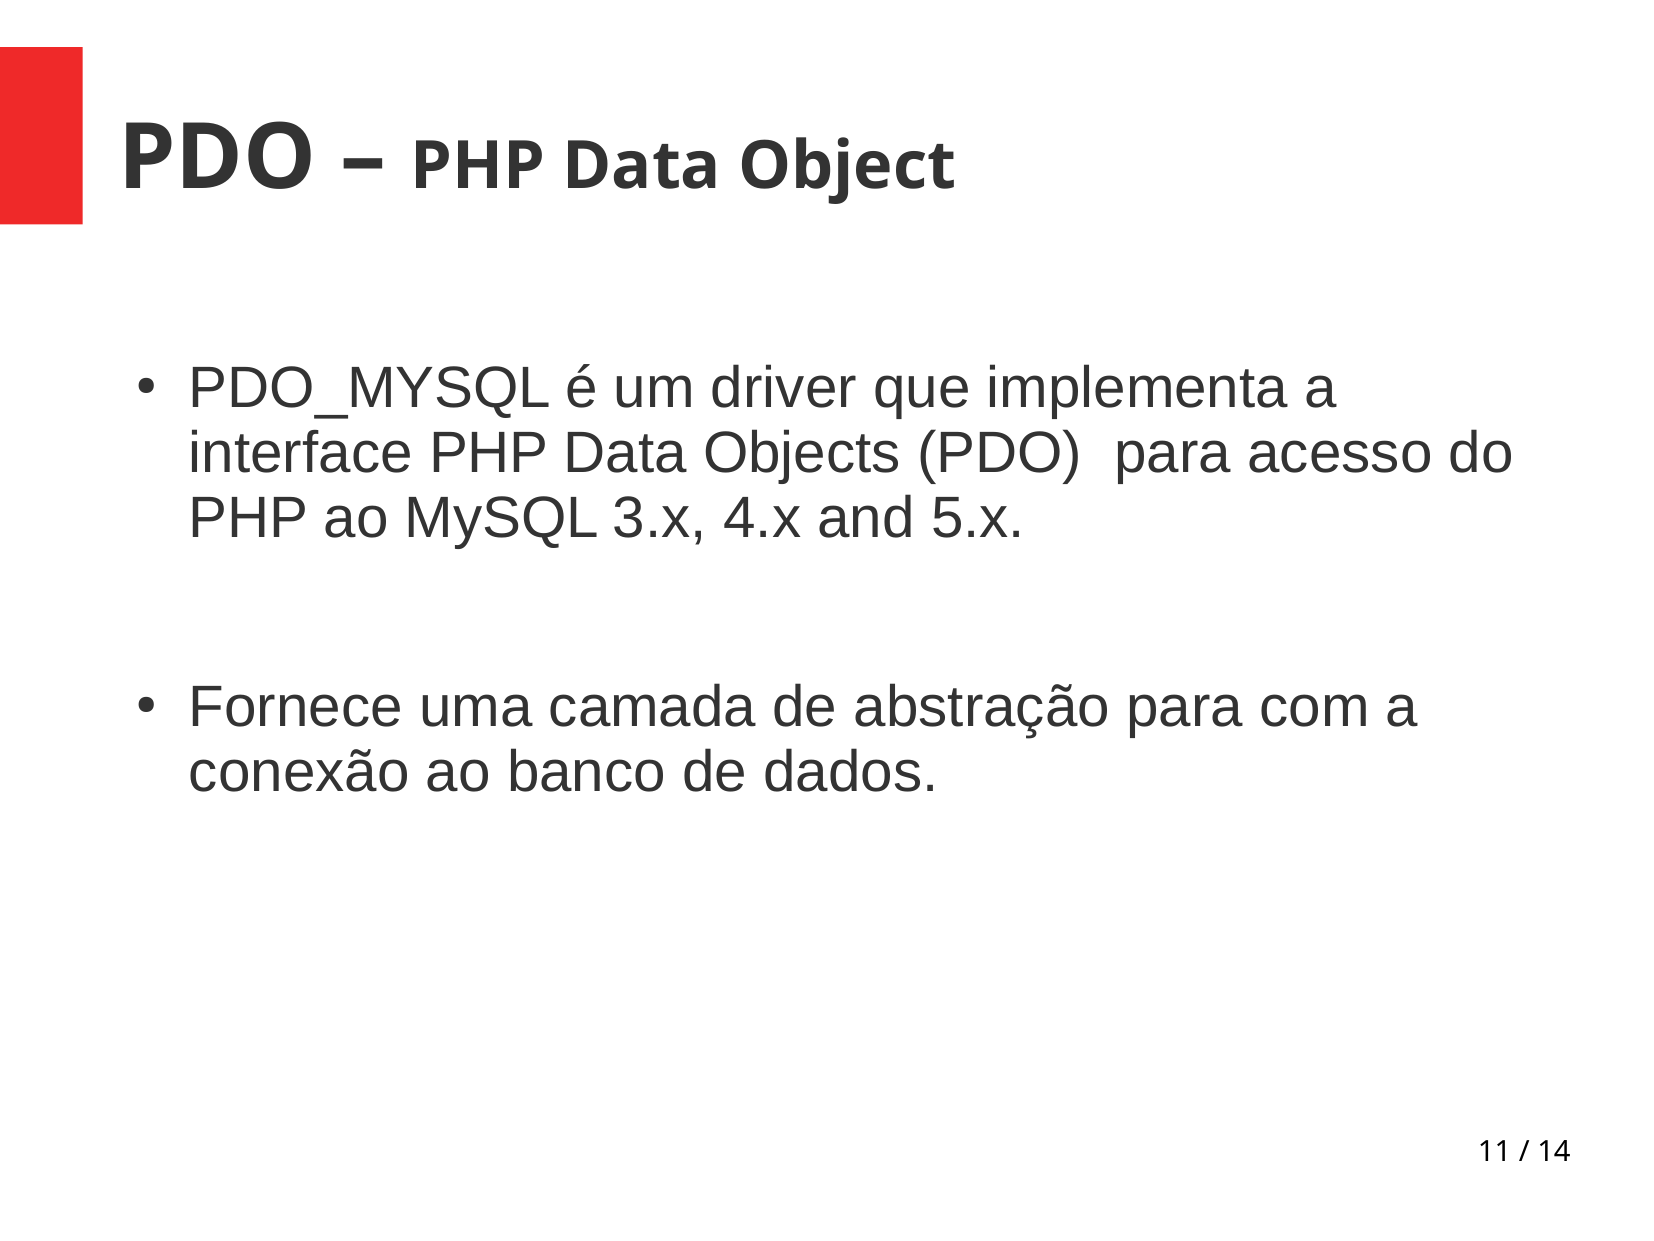

# PDO – PHP Data Object
PDO_MYSQL é um driver que implementa a interface PHP Data Objects (PDO) para acesso do PHP ao MySQL 3.x, 4.x and 5.x.
Fornece uma camada de abstração para com a conexão ao banco de dados.
11